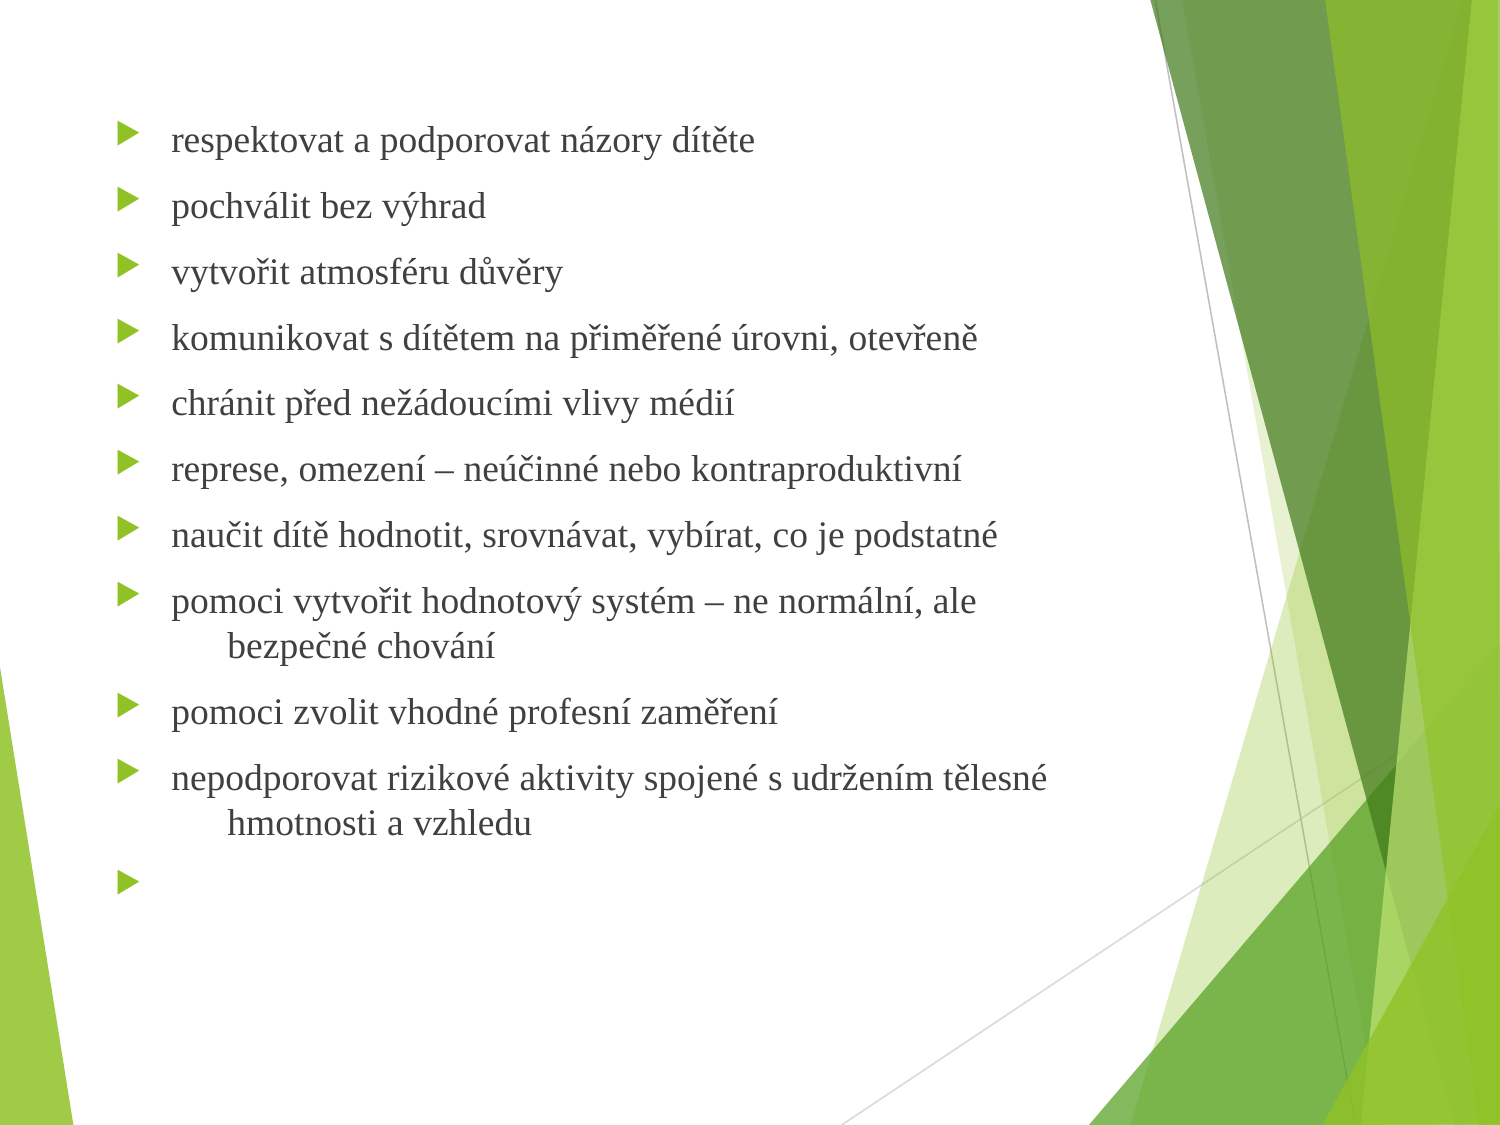

#
respektovat a podporovat názory dítěte
pochválit bez výhrad
vytvořit atmosféru důvěry
komunikovat s dítětem na přiměřené úrovni, otevřeně
chránit před nežádoucími vlivy médií
represe, omezení – neúčinné nebo kontraproduktivní
naučit dítě hodnotit, srovnávat, vybírat, co je podstatné
pomoci vytvořit hodnotový systém – ne normální, ale bezpečné chování
pomoci zvolit vhodné profesní zaměření
nepodporovat rizikové aktivity spojené s udržením tělesné hmotnosti a vzhledu